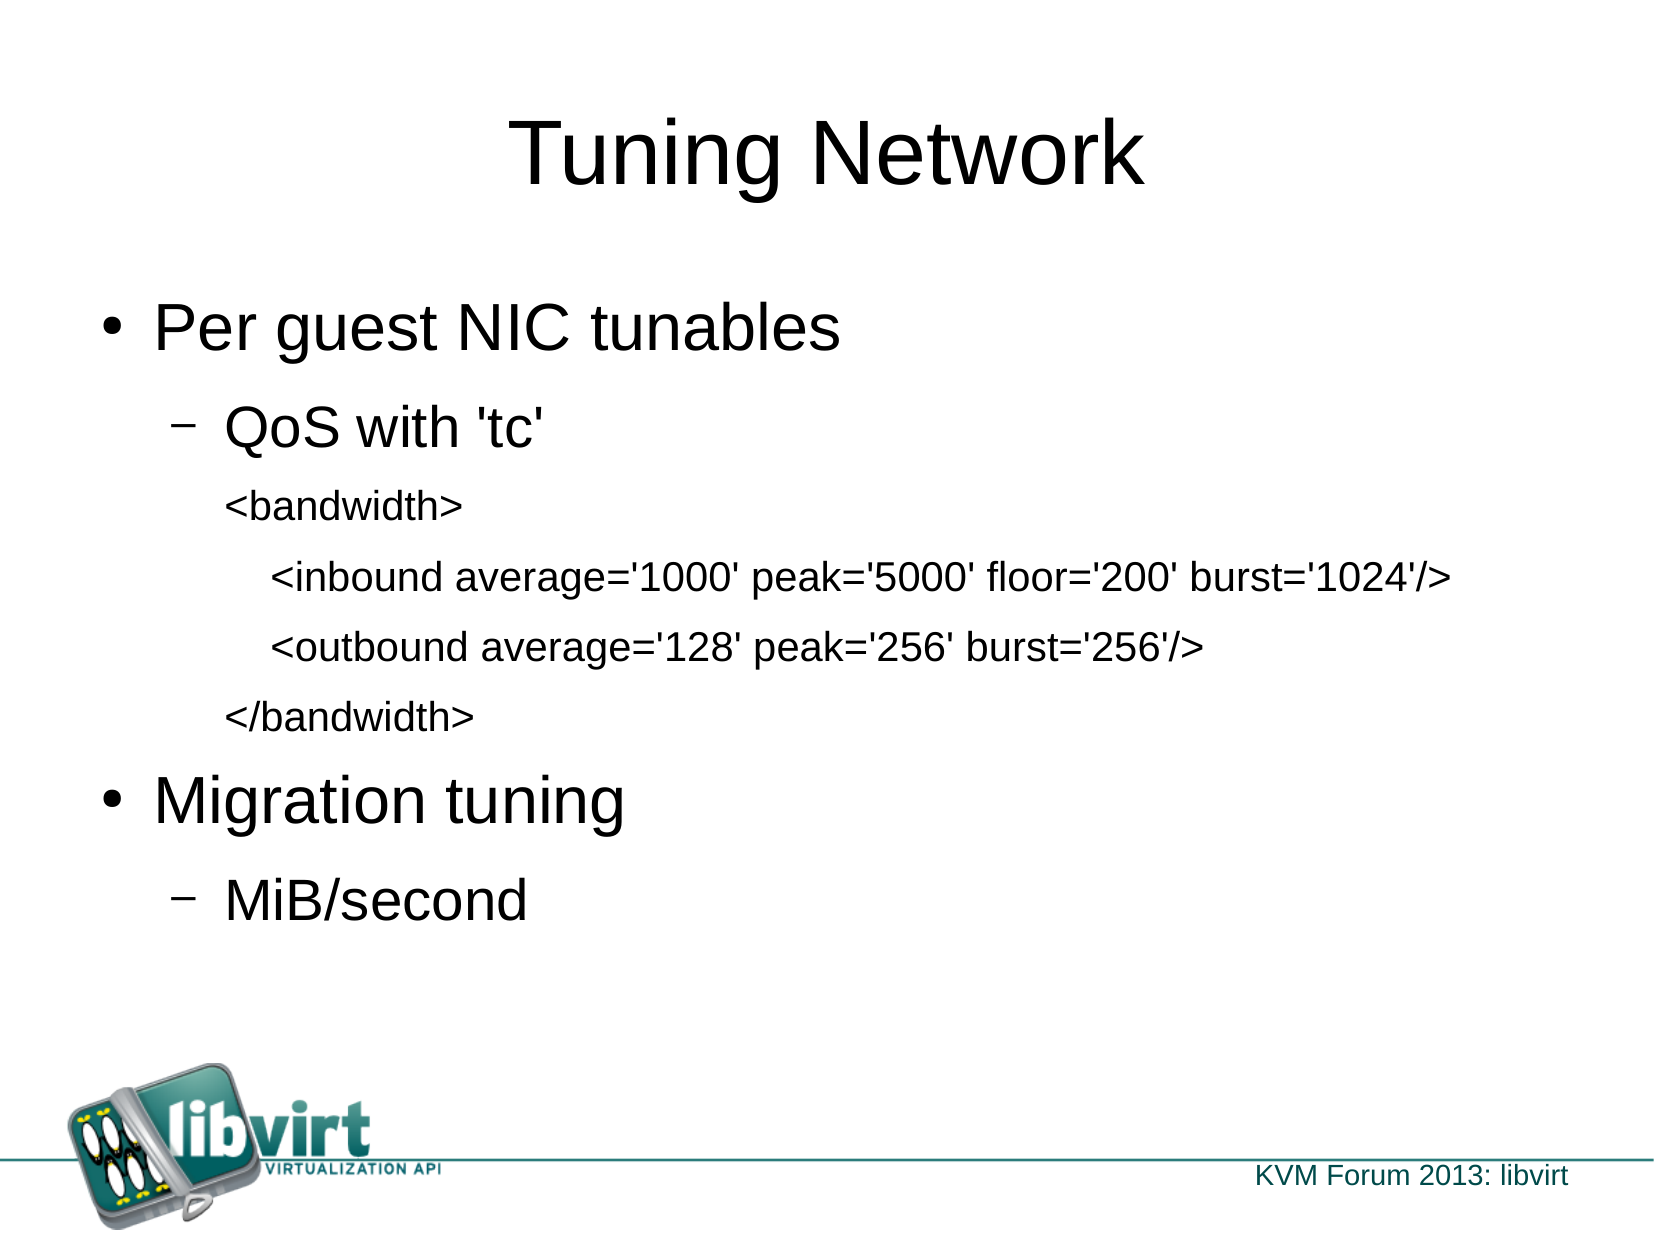

# Tuning Network
Per guest NIC tunables
QoS with 'tc'
<bandwidth>
 <inbound average='1000' peak='5000' floor='200' burst='1024'/>
 <outbound average='128' peak='256' burst='256'/>
</bandwidth>
Migration tuning
MiB/second